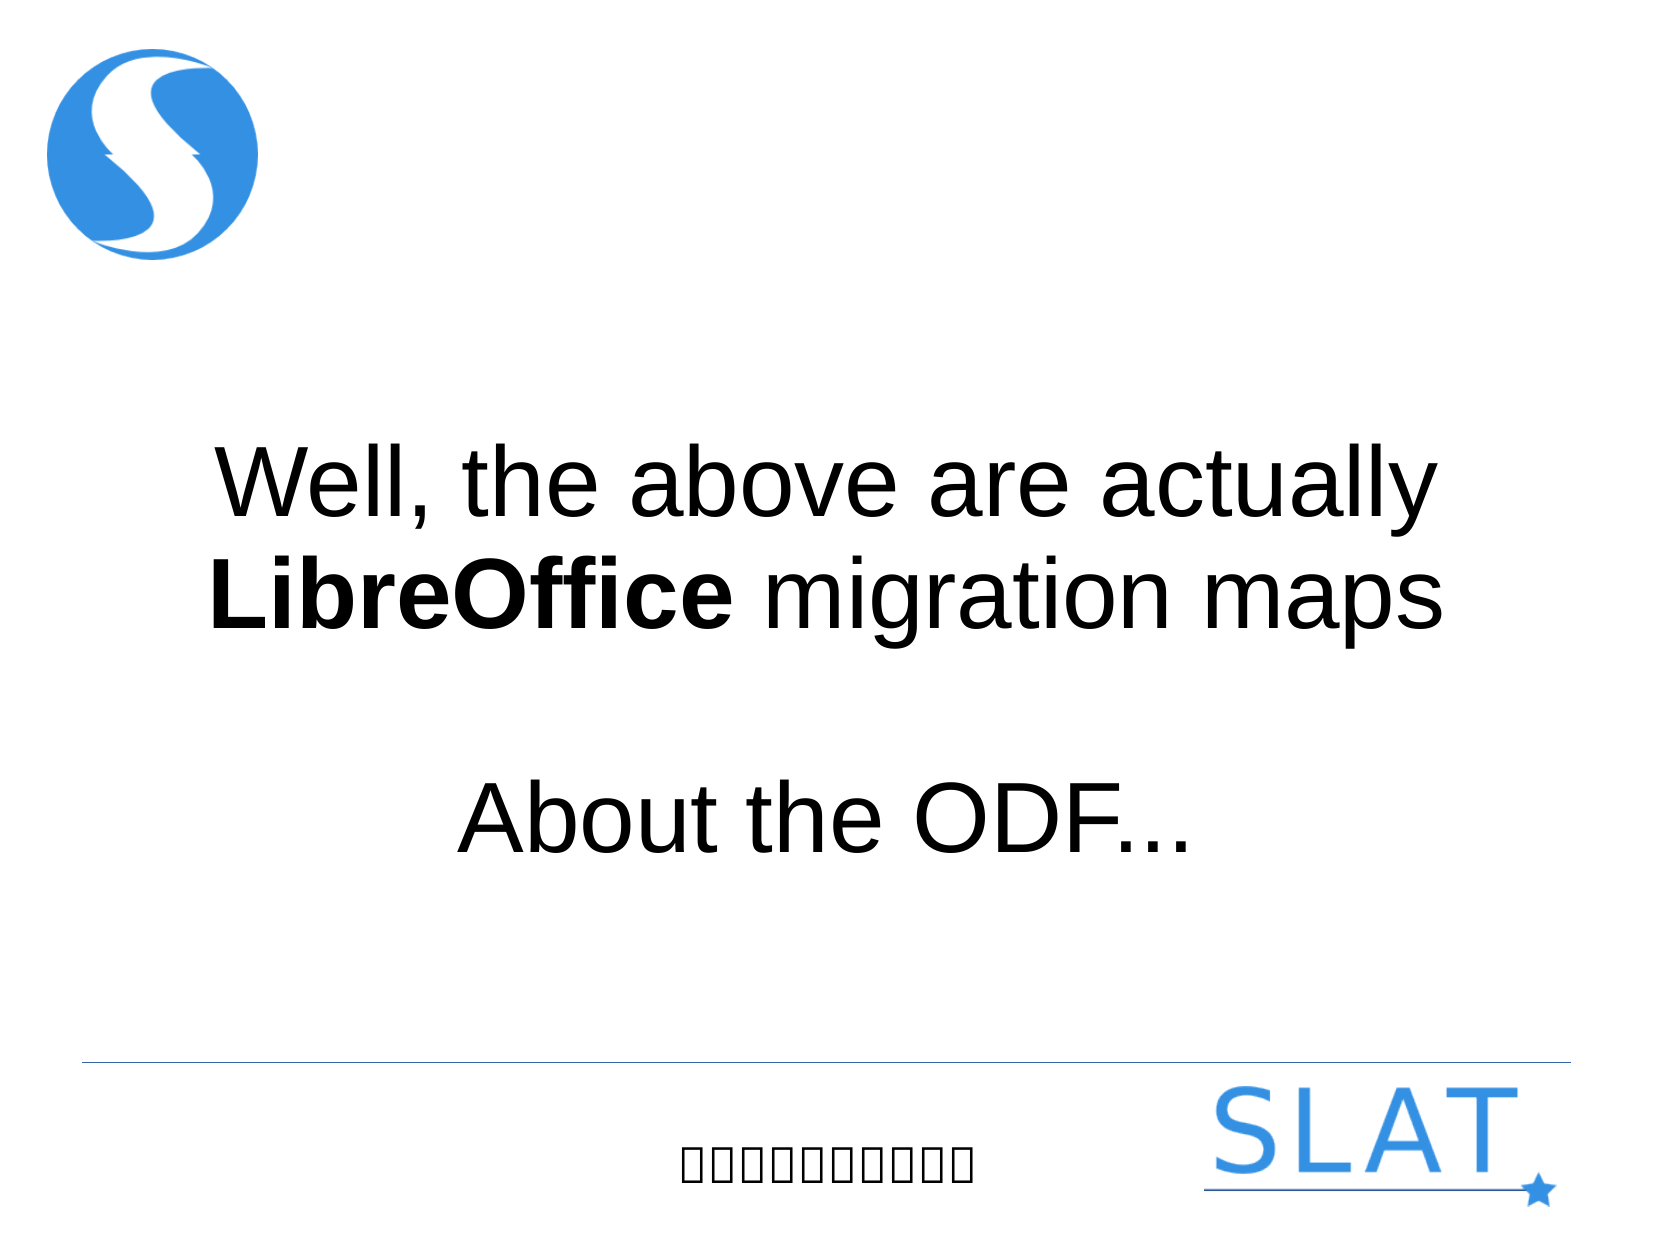

#
Well, the above are actually
LibreOffice migration maps
About the ODF...
LibreOffice Brno 2016 Conference Presentation